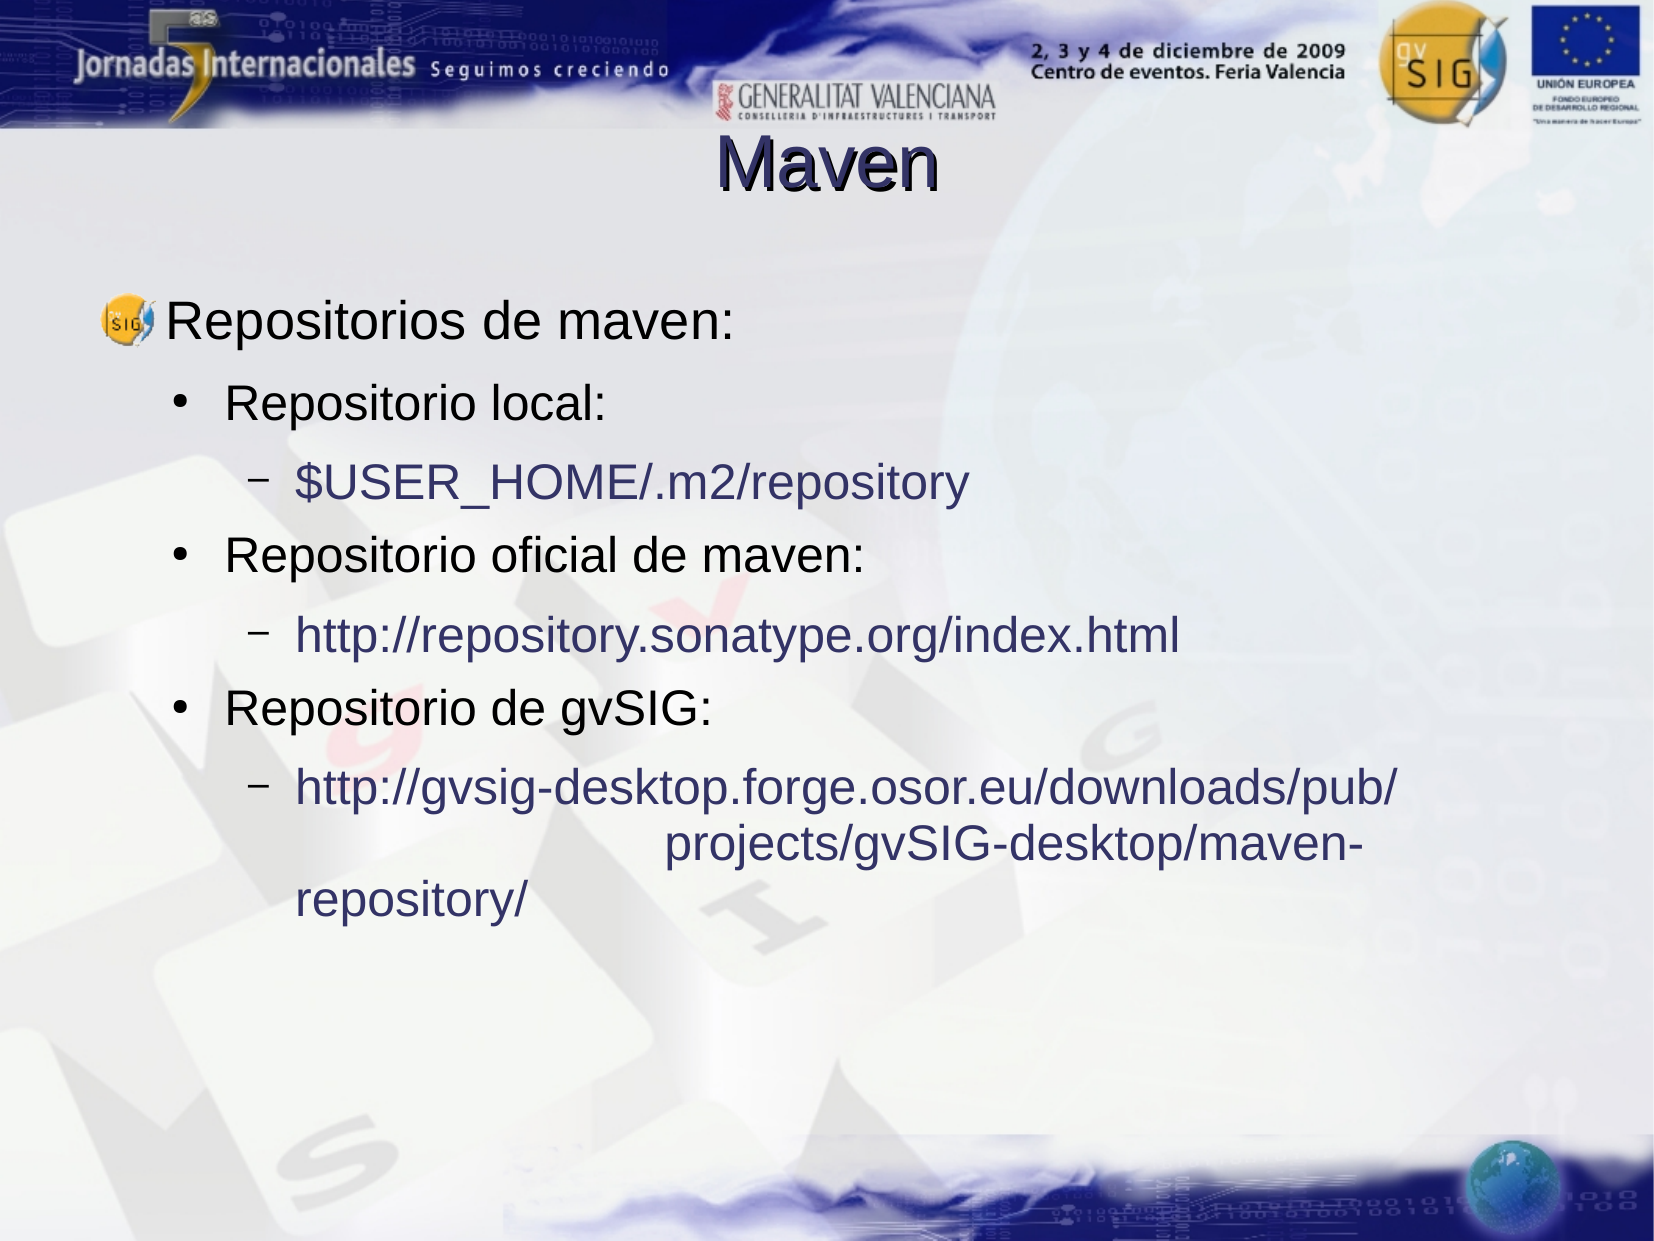

# Maven
Repositorios de maven:
Repositorio local:
$USER_HOME/.m2/repository
Repositorio oficial de maven:
http://repository.sonatype.org/index.html
Repositorio de gvSIG:
http://gvsig-desktop.forge.osor.eu/downloads/pub/
					projects/gvSIG-desktop/maven-repository/